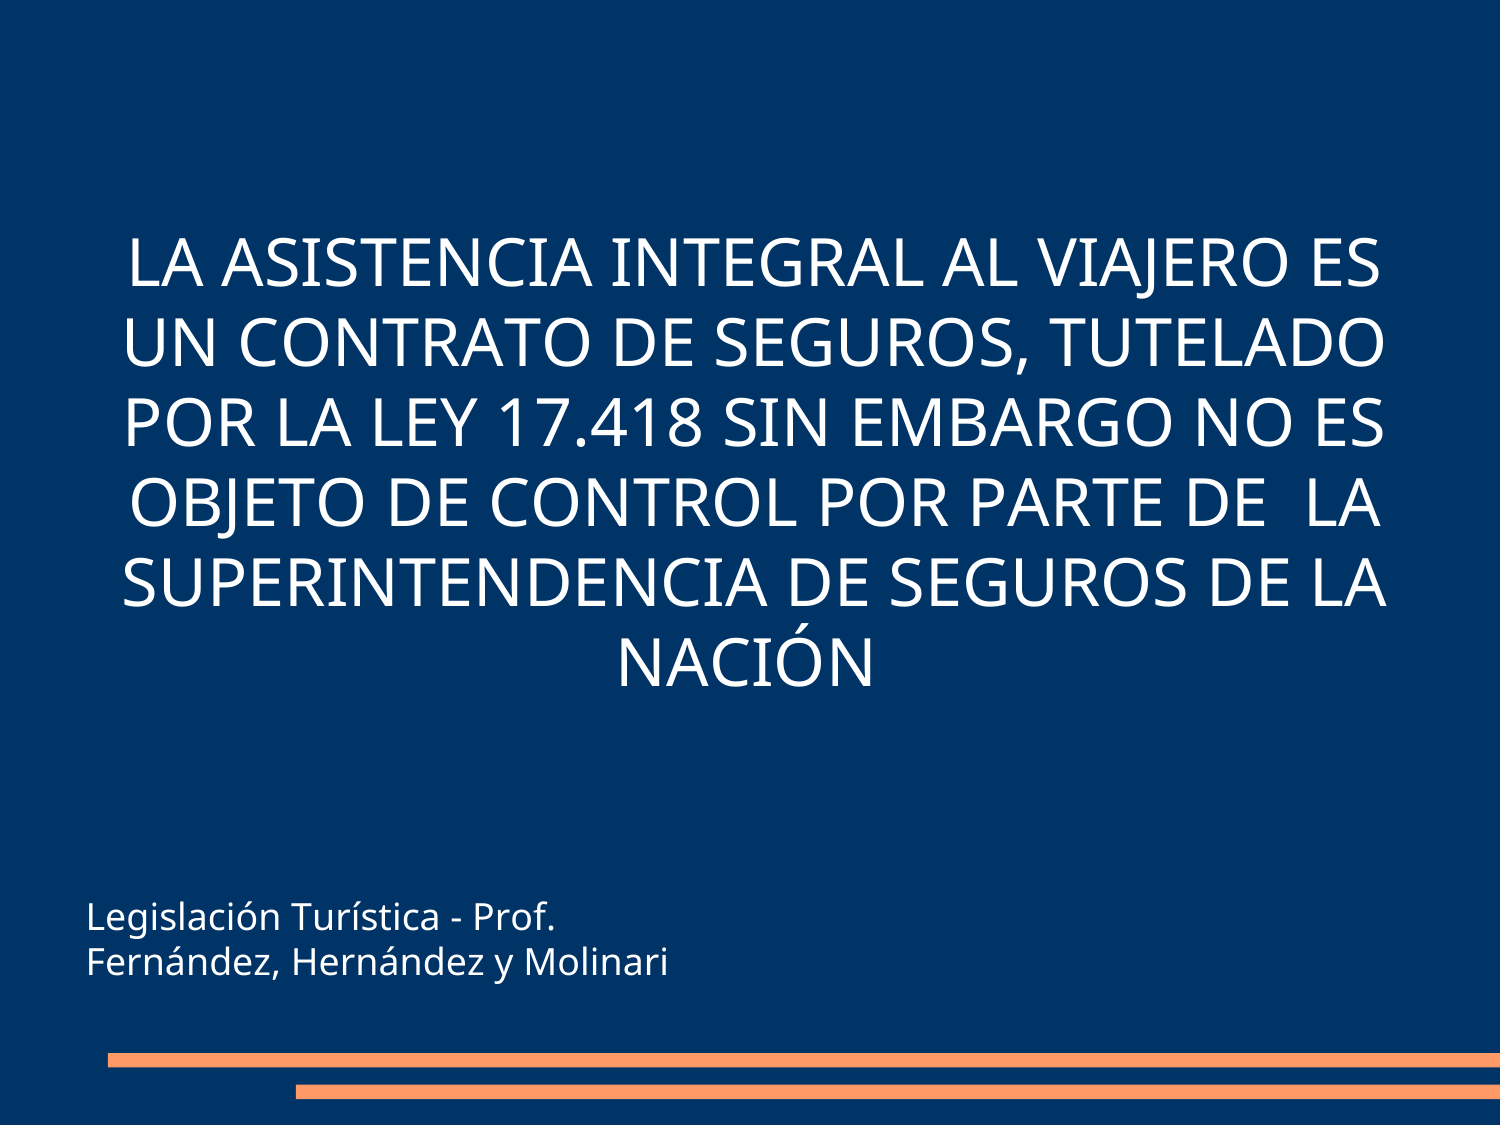

# LA ASISTENCIA INTEGRAL AL VIAJERO ES UN CONTRATO DE SEGUROS, TUTELADO POR LA LEY 17.418 SIN EMBARGO NO ES OBJETO DE CONTROL POR PARTE DE LA SUPERINTENDENCIA DE SEGUROS DE LA NACIÓN
Legislación Turística - Prof. Fernández, Hernández y Molinari